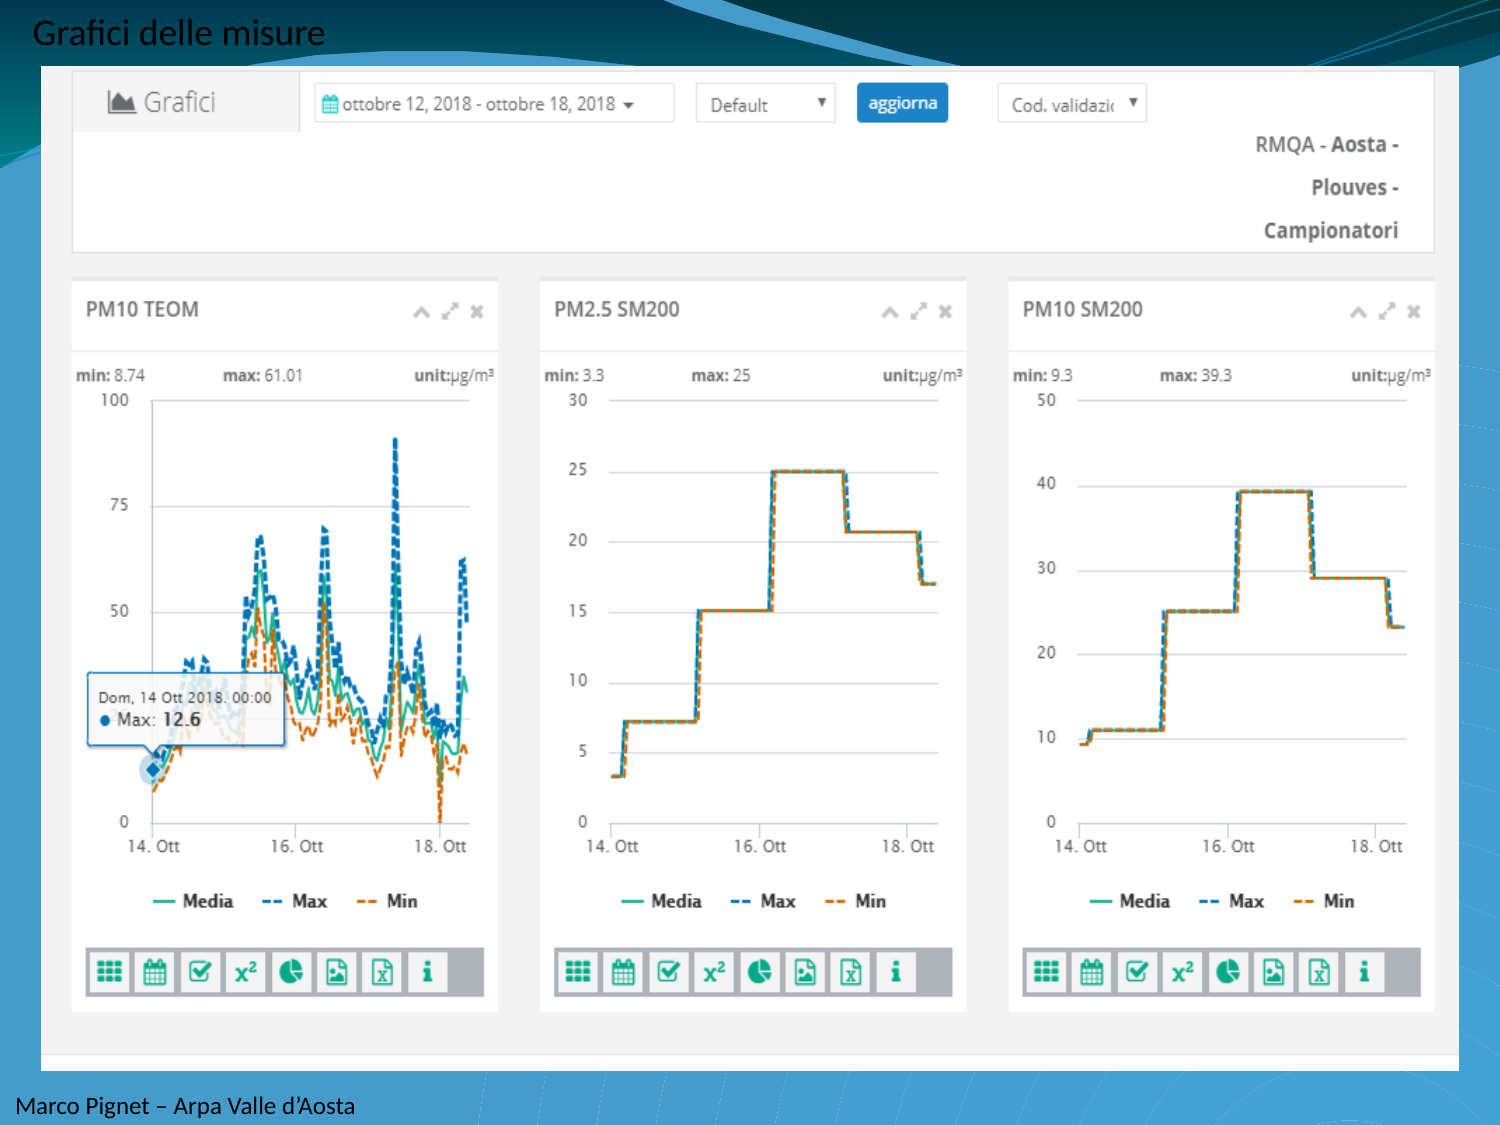

Grafici delle misure
Marco Pignet – Arpa Valle d’Aosta